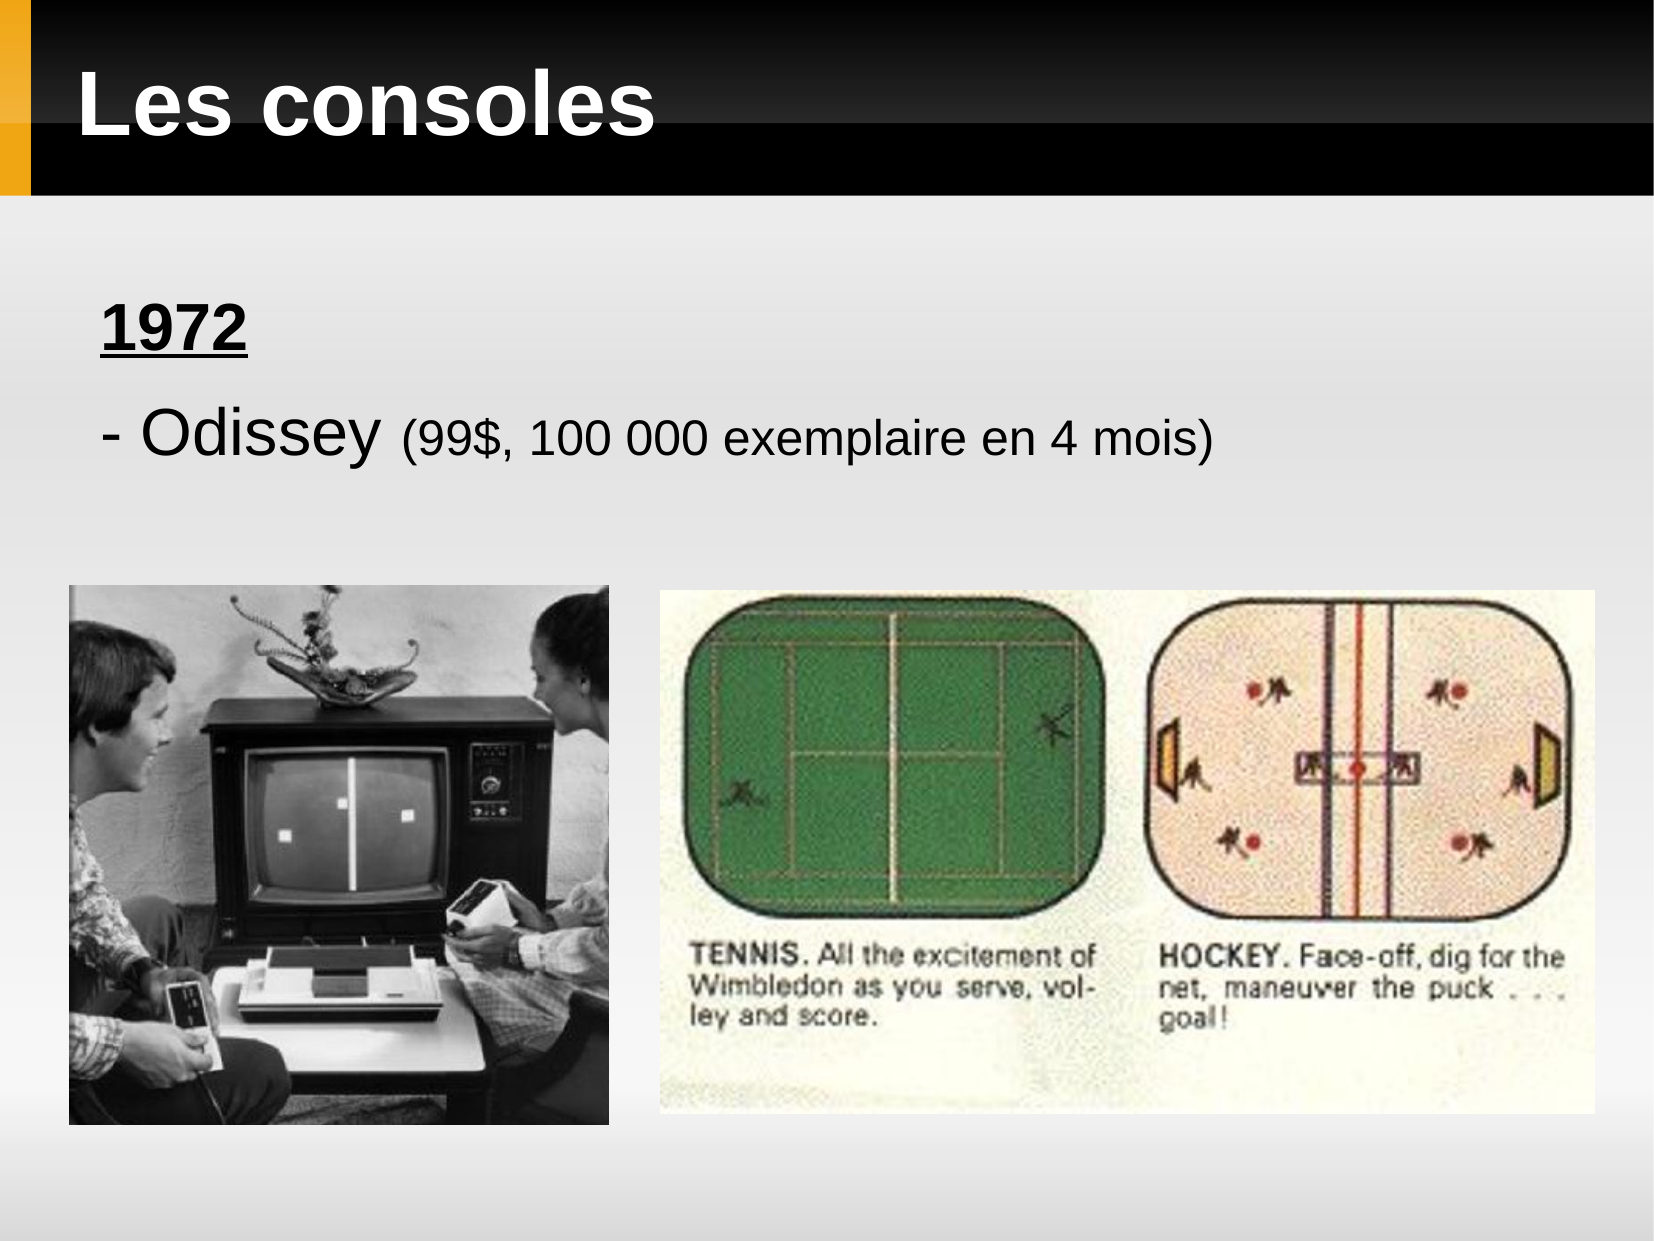

# Les consoles
1972
- Odissey (99$, 100 000 exemplaire en 4 mois)